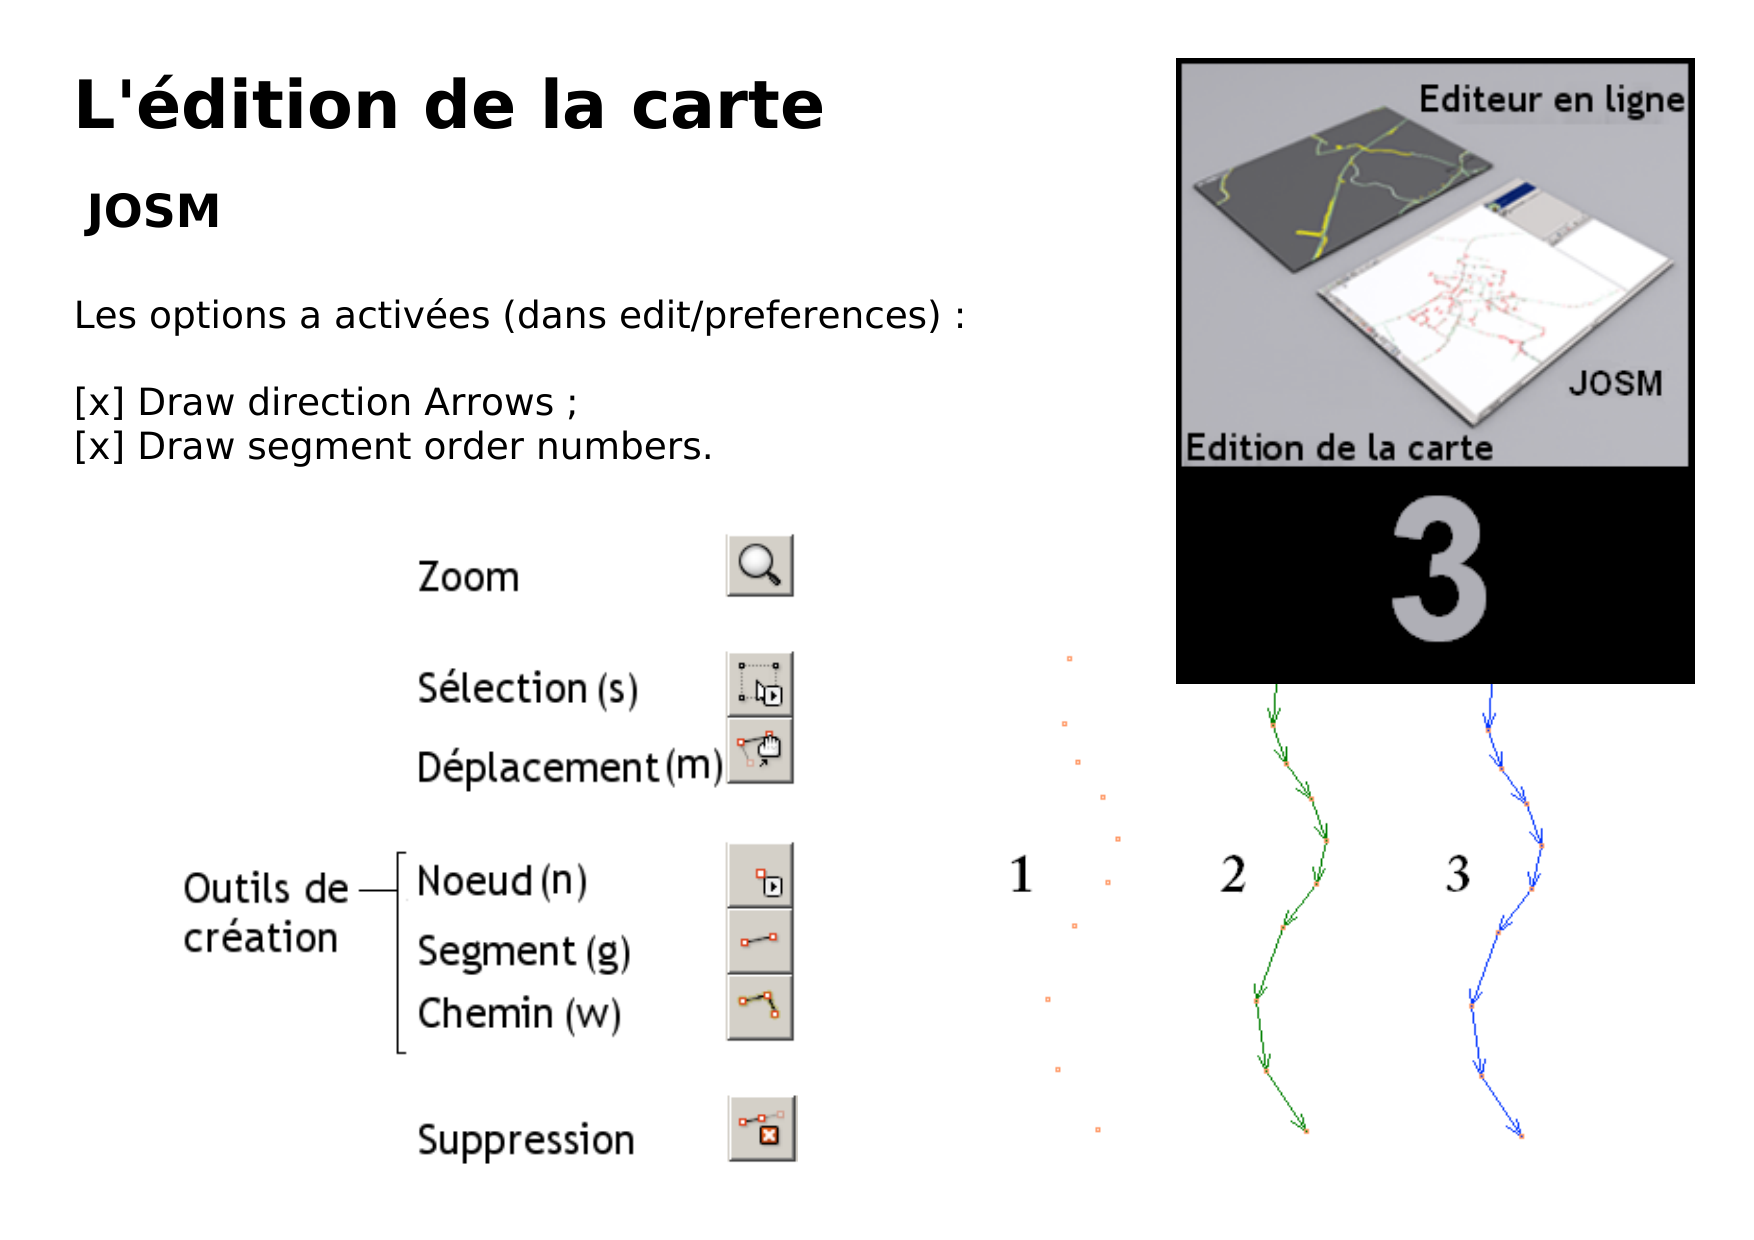

L'édition de la carte
JOSM
Les options a activées (dans edit/preferences) :
[x] Draw direction Arrows ;
[x] Draw segment order numbers.